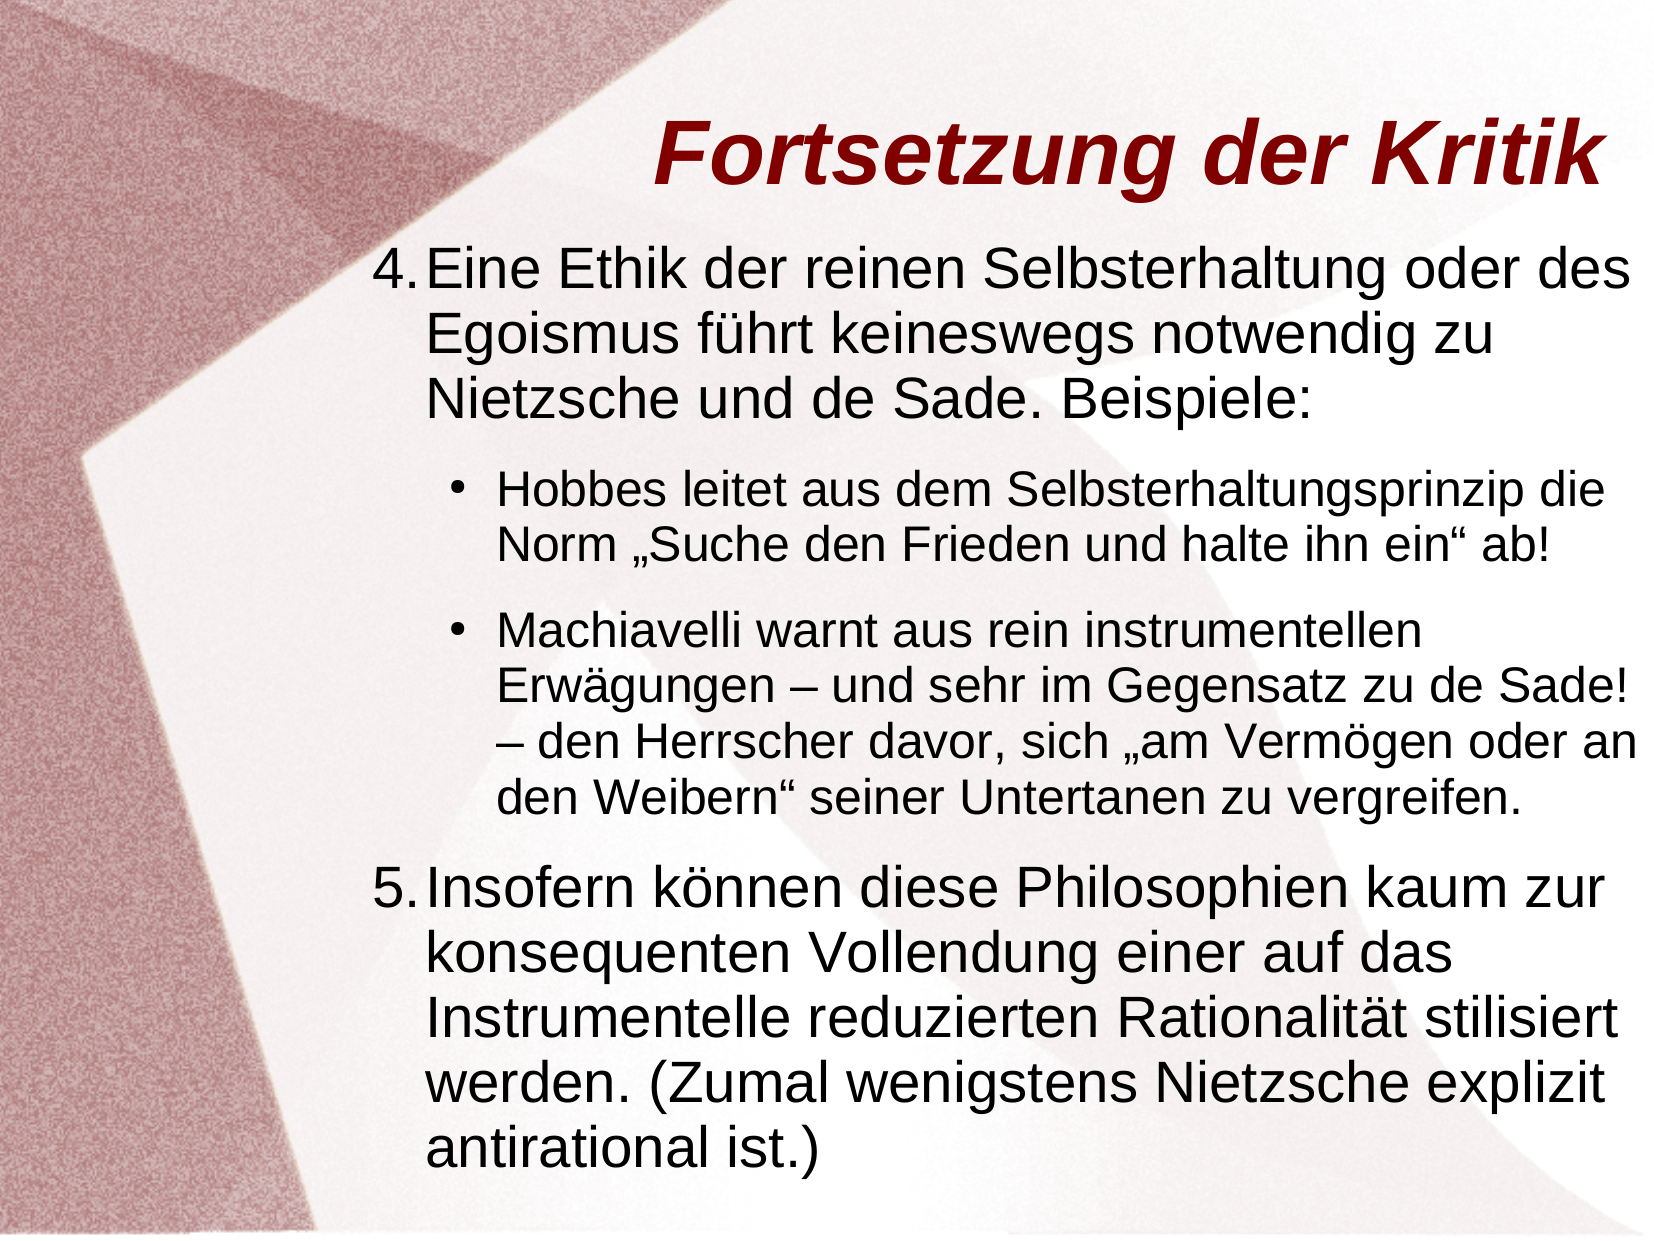

# Fortsetzung der Kritik
Eine Ethik der reinen Selbsterhaltung oder des Egoismus führt keineswegs notwendig zu Nietzsche und de Sade. Beispiele:
Hobbes leitet aus dem Selbsterhaltungsprinzip die Norm „Suche den Frieden und halte ihn ein“ ab!
Machiavelli warnt aus rein instrumentellen Erwägungen – und sehr im Gegensatz zu de Sade! – den Herrscher davor, sich „am Vermögen oder an den Weibern“ seiner Untertanen zu vergreifen.
Insofern können diese Philosophien kaum zur konsequenten Vollendung einer auf das Instrumentelle reduzierten Rationalität stilisiert werden. (Zumal wenigstens Nietzsche explizit antirational ist.)